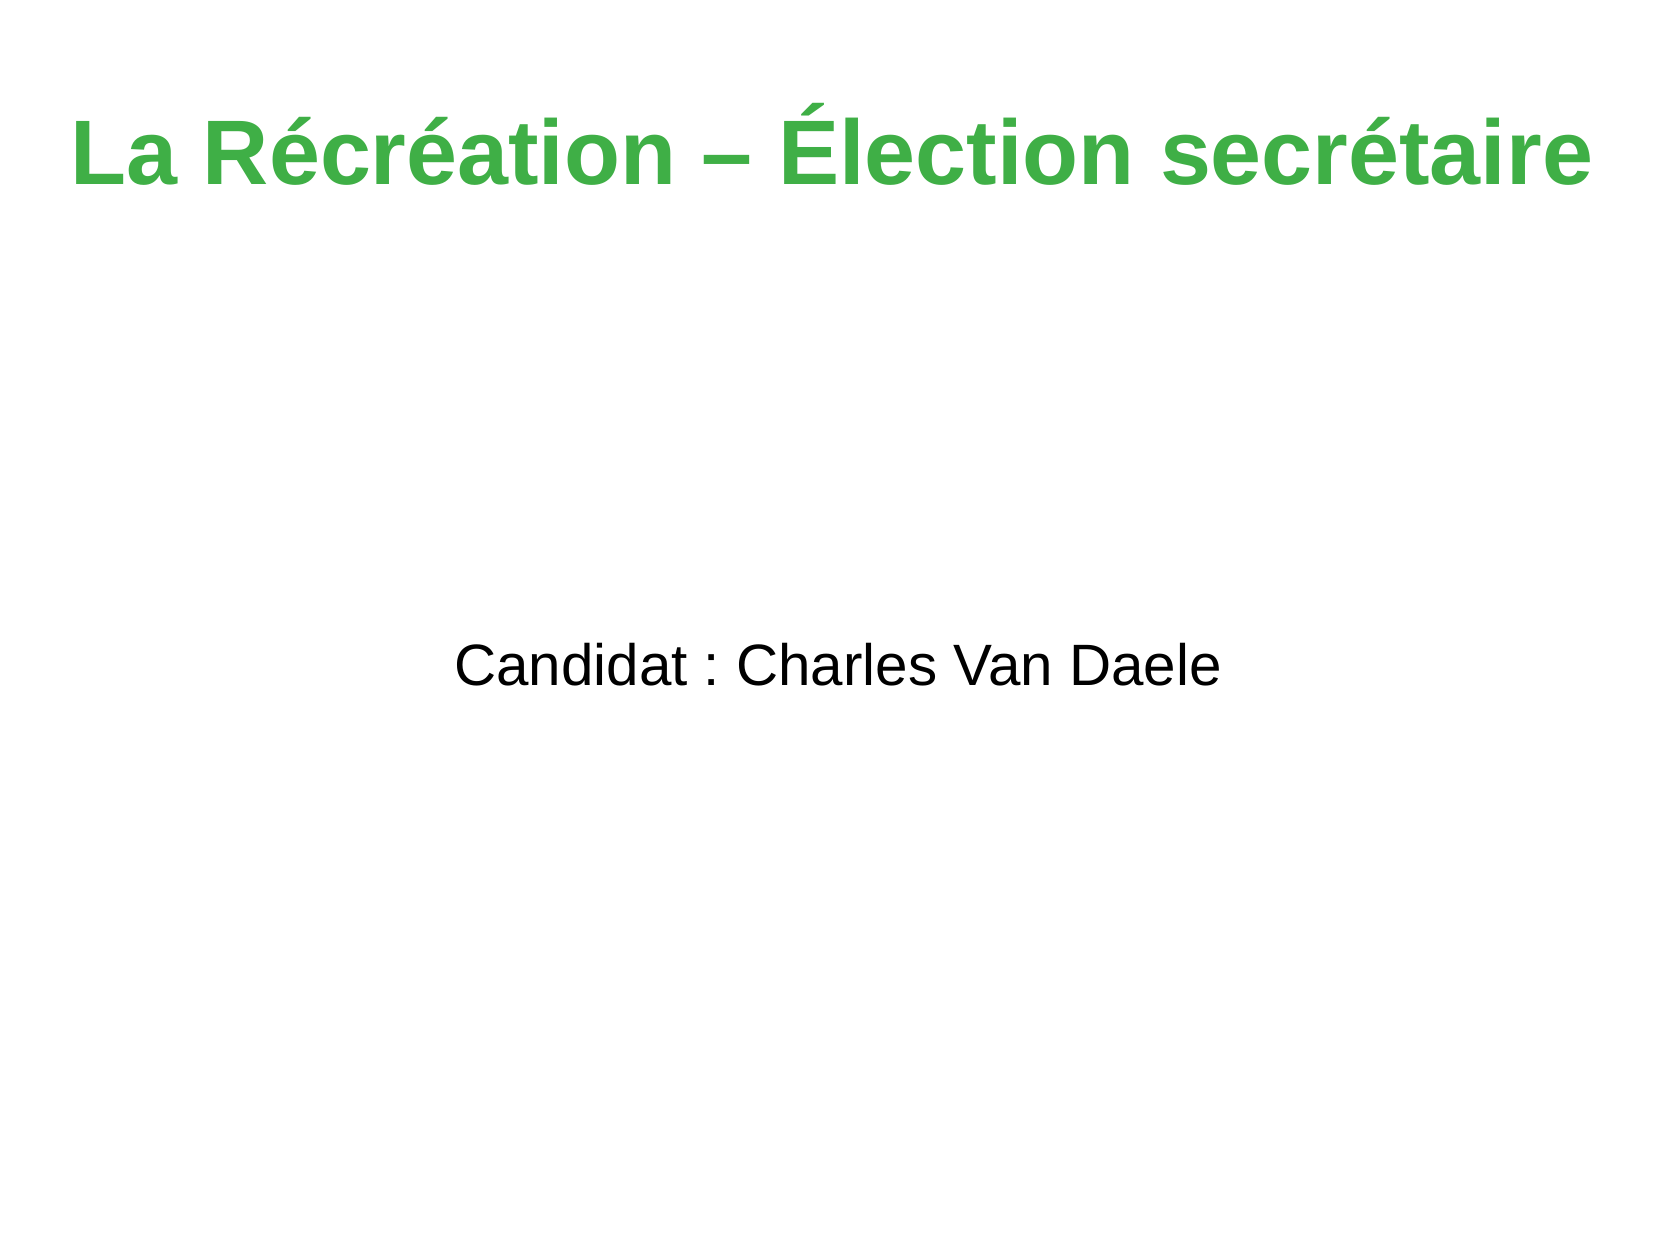

La Récréation – Élection secrétaire
# Candidat : Charles Van Daele